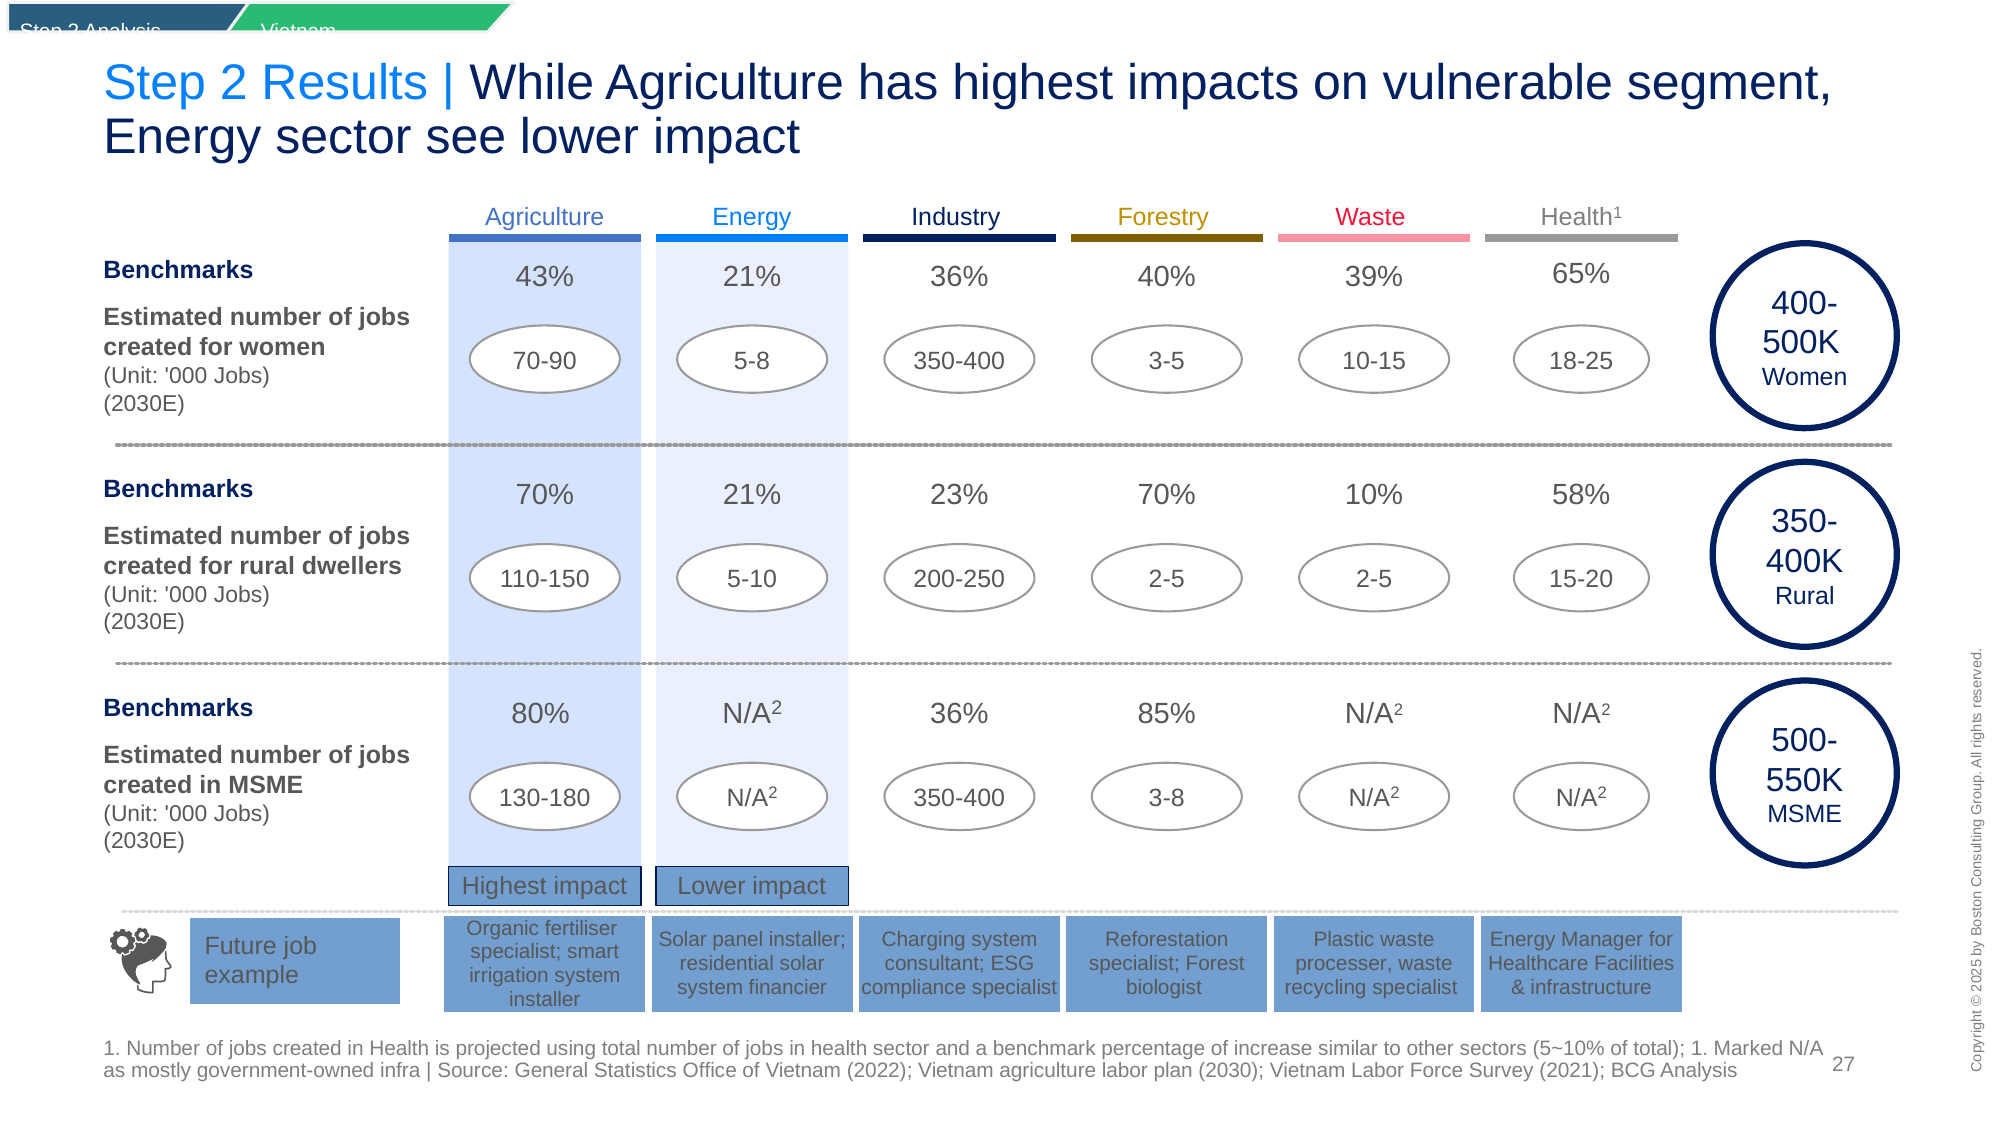

Step 2 Analysis
Vietnam
# Step 2 Results | While Agriculture has highest impacts on vulnerable segment, Energy sector see lower impact
Agriculture
Energy
Industry
Forestry
Waste
Health1
400-500K
Women
Benchmarks
43%
21%
36%
40%
39%
65%
Estimated number of jobs created for women
(Unit: '000 Jobs)
(2030E)
70-90
5-8
350-400
3-5
10-15
18-25
350-400K
Rural
Benchmarks
70%
21%
23%
70%
10%
58%
Estimated number of jobs created for rural dwellers
(Unit: '000 Jobs)
(2030E)
110-150
5-10
200-250
2-5
2-5
15-20
500-550K
MSME
Benchmarks
80%
N/A2
36%
85%
N/A2
N/A2
Estimated number of jobs created in MSME
(Unit: '000 Jobs)
(2030E)
130-180
N/A2
350-400
3-8
N/A2
N/A2
Highest impact
Lower impact
Organic fertiliser
specialist; smart irrigation system installer
Solar panel installer; residential solar system financier
Charging system consultant; ESG compliance specialist
Reforestation specialist; Forest biologist
Plastic waste processer, waste recycling specialist
Energy Manager for Healthcare Facilities & infrastructure
Future job
example
1. Number of jobs created in Health is projected using total number of jobs in health sector and a benchmark percentage of increase similar to other sectors (5~10% of total); 1. Marked N/A as mostly government-owned infra | Source: General Statistics Office of Vietnam (2022); Vietnam agriculture labor plan (2030); Vietnam Labor Force Survey (2021); BCG Analysis